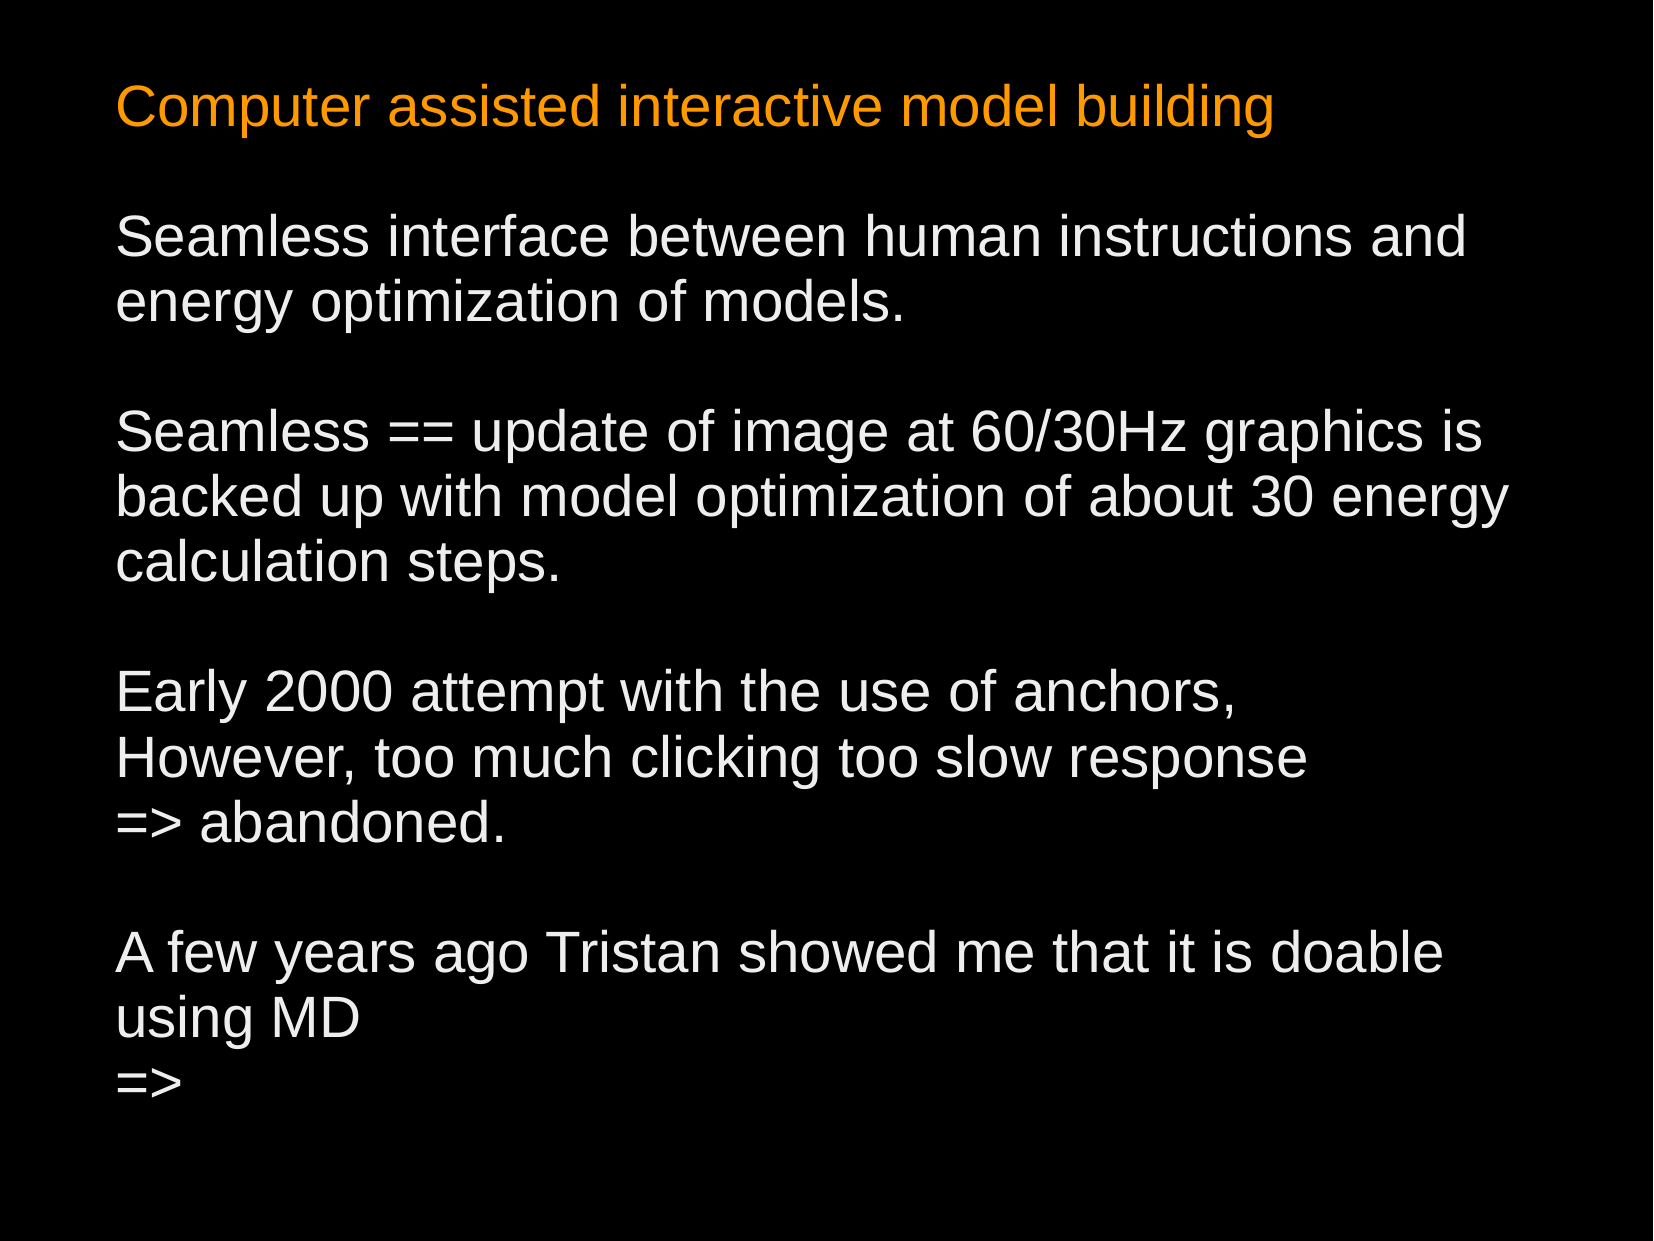

Computer assisted interactive model building
Seamless interface between human instructions and energy optimization of models.
Seamless == update of image at 60/30Hz graphics is backed up with model optimization of about 30 energy calculation steps.
Early 2000 attempt with the use of anchors,
However, too much clicking too slow response
=> abandoned.
A few years ago Tristan showed me that it is doable using MD
=>